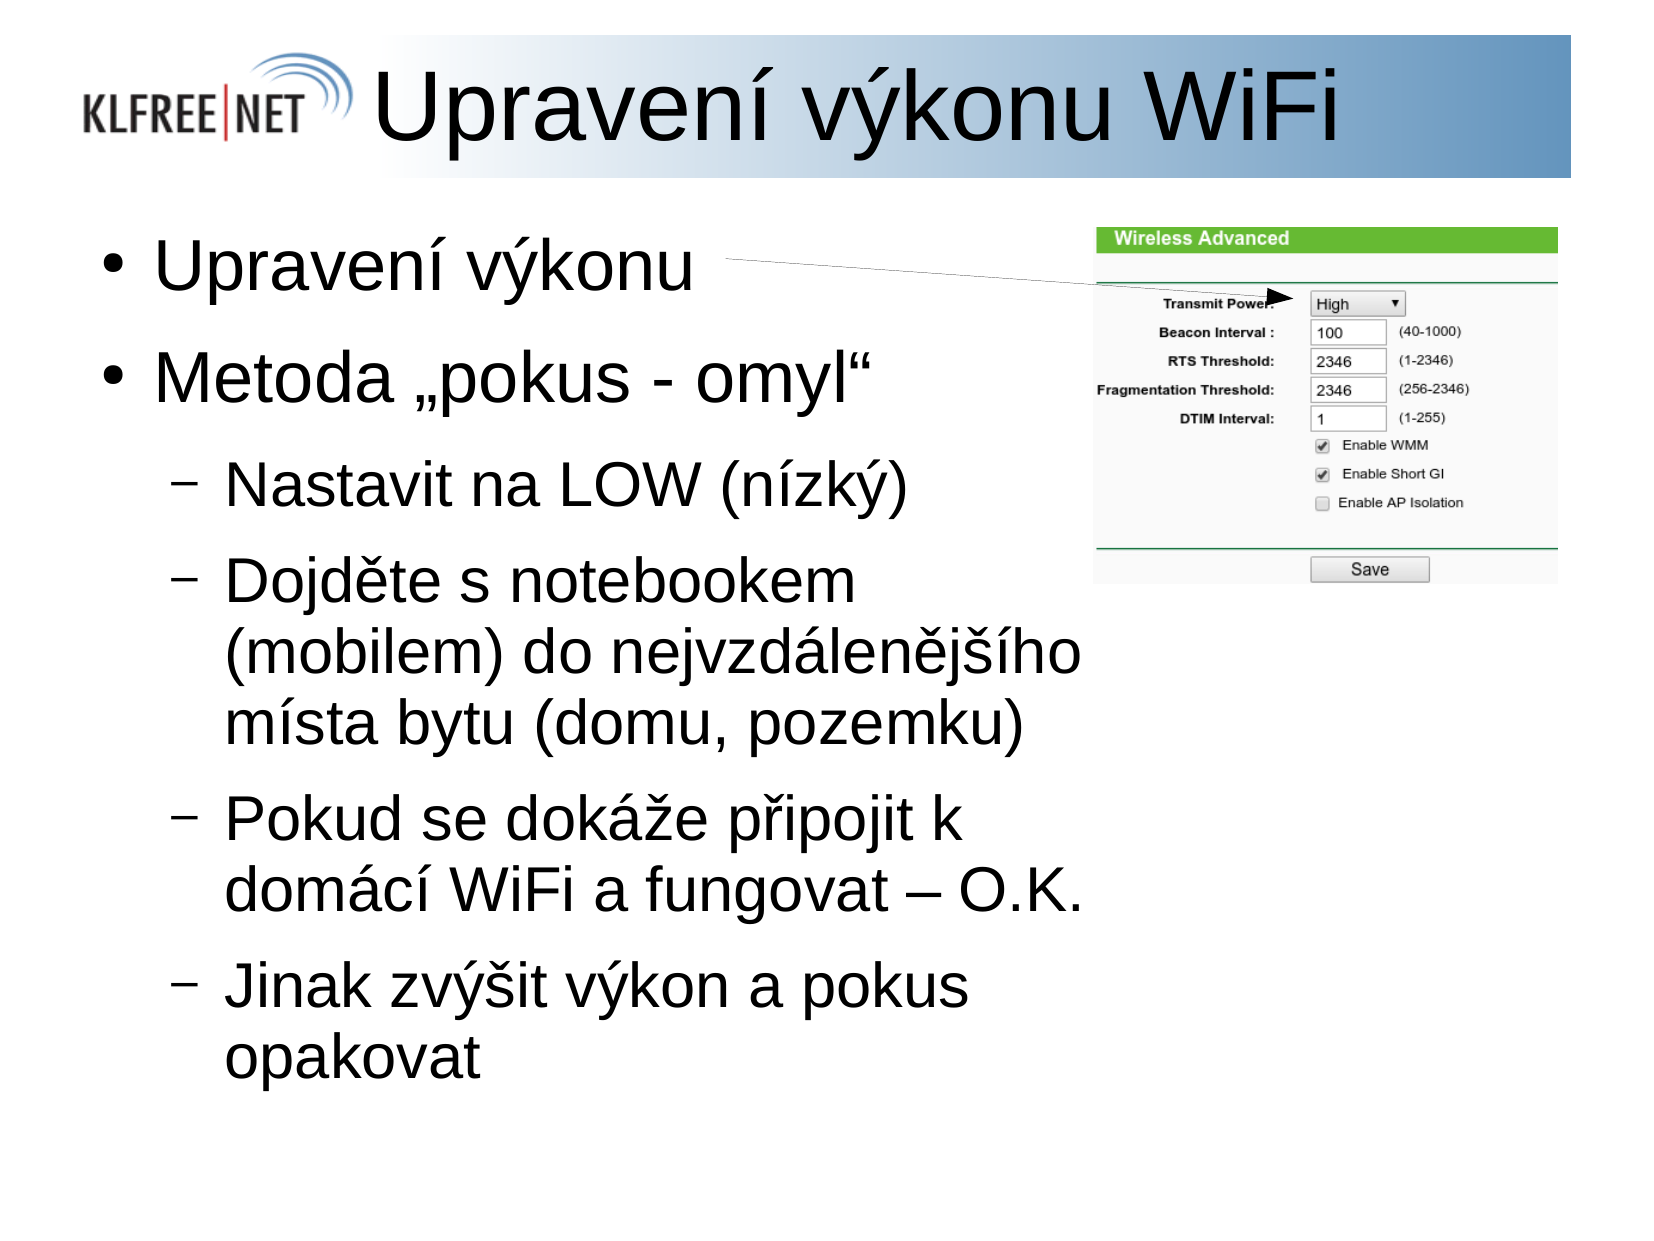

# Upravení výkonu WiFi
Upravení výkonu
Metoda „pokus - omyl“
Nastavit na LOW (nízký)
Dojděte s notebookem (mobilem) do nejvzdálenějšího
místa bytu (domu, pozemku)
Pokud se dokáže připojit k domácí WiFi a fungovat – O.K.
Jinak zvýšit výkon a pokus opakovat